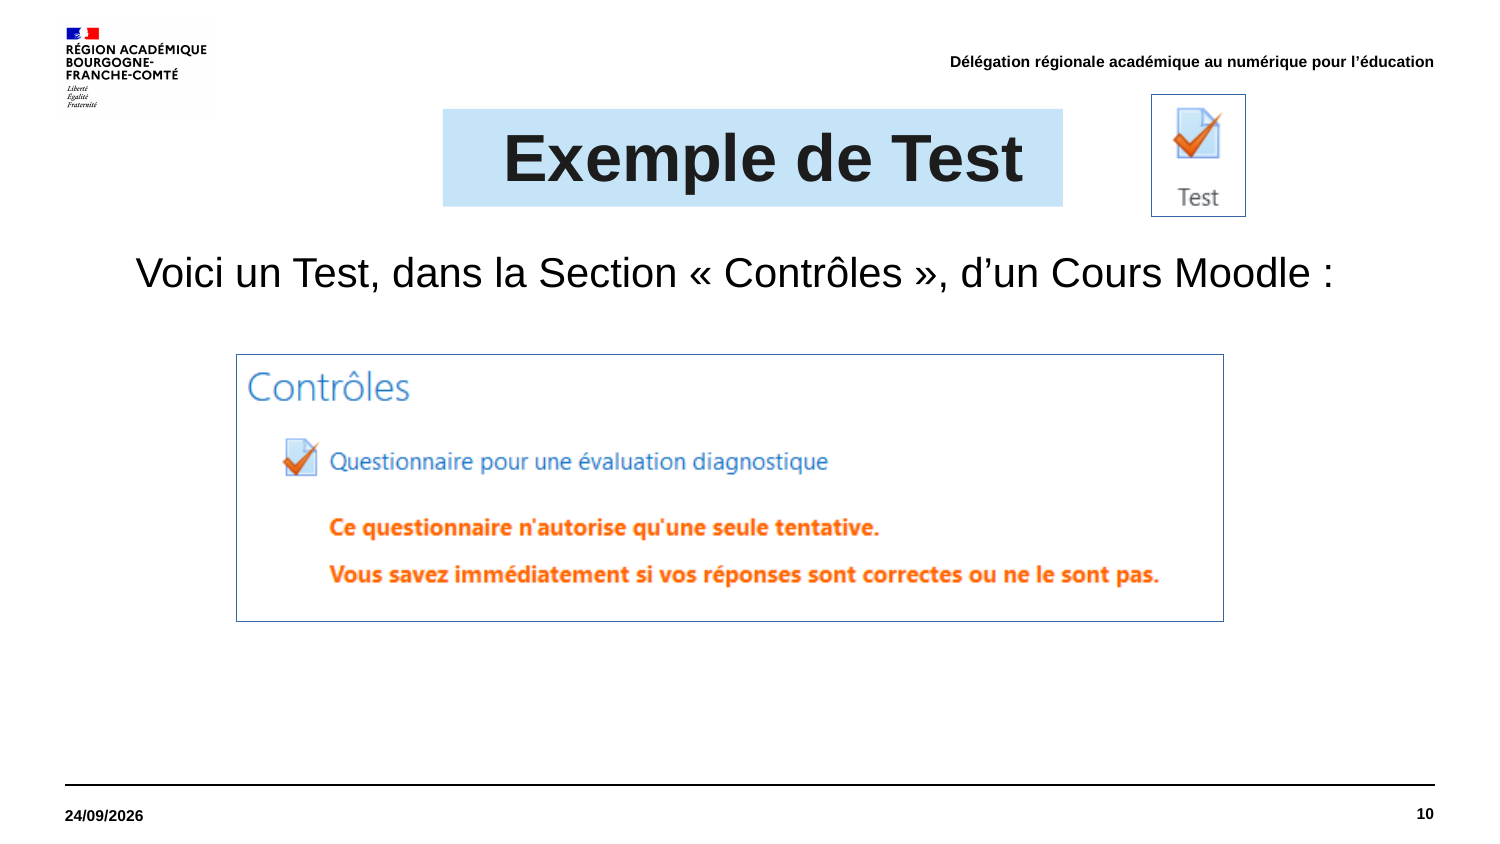

Délégation régionale académique au numérique pour l’éducation
Exemple de Test
Voici un Test, dans la Section « Contrôles », d’un Cours Moodle :